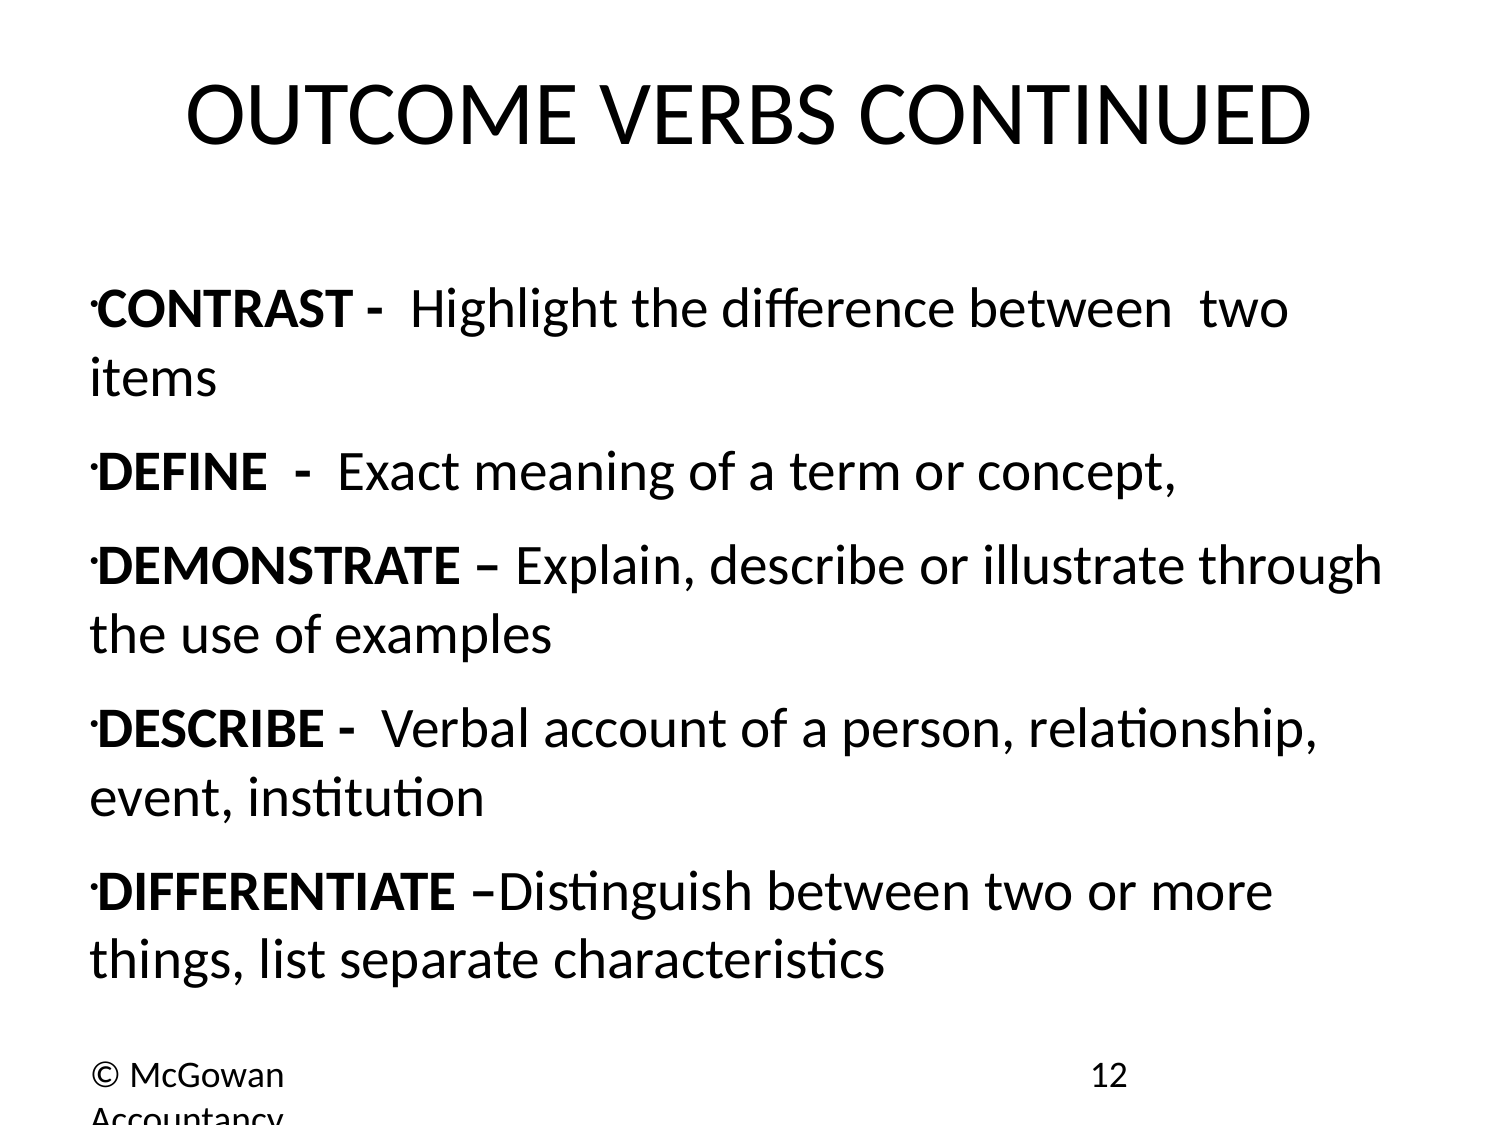

# OUTCOME VERBS CONTINUED
CONTRAST - Highlight the difference between two items
DEFINE - Exact meaning of a term or concept,
DEMONSTRATE – Explain, describe or illustrate through the use of examples
DESCRIBE - Verbal account of a person, relationship, event, institution
DIFFERENTIATE –Distinguish between two or more things, list separate characteristics
© McGowan Accountancy Services
12